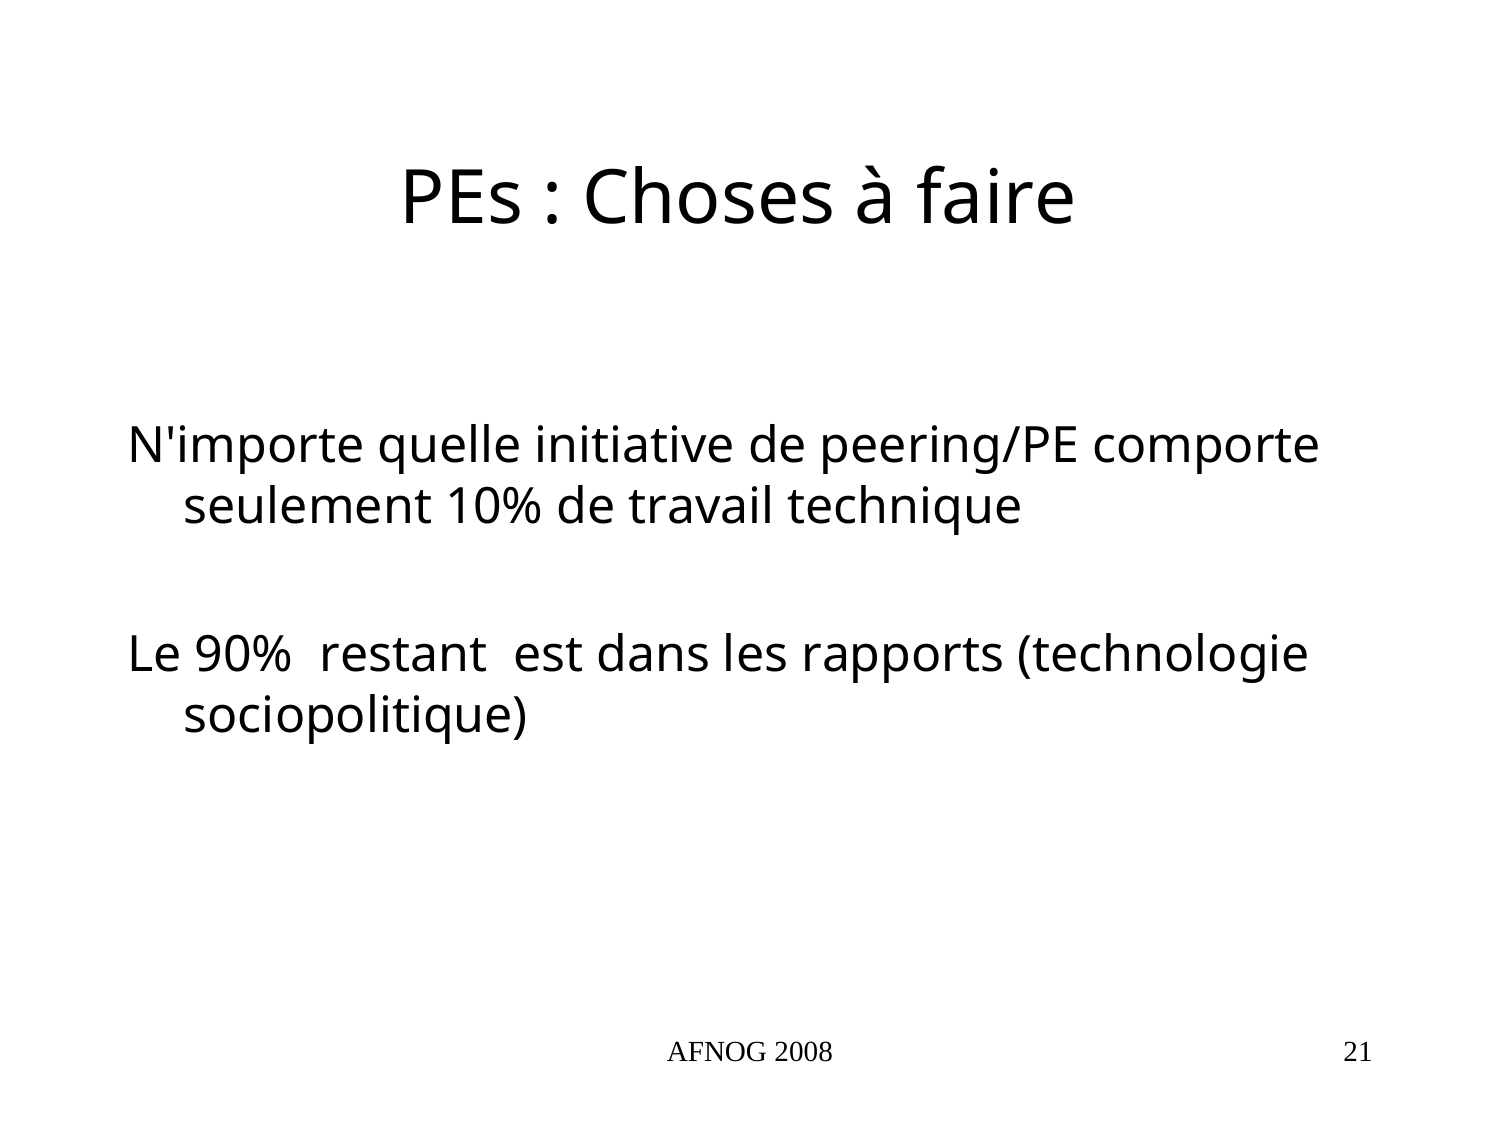

# PEs : Choses à faire
N'importe quelle initiative de peering/PE comporte seulement 10% de travail technique
Le 90% restant est dans les rapports (technologie sociopolitique)
AFNOG 2008